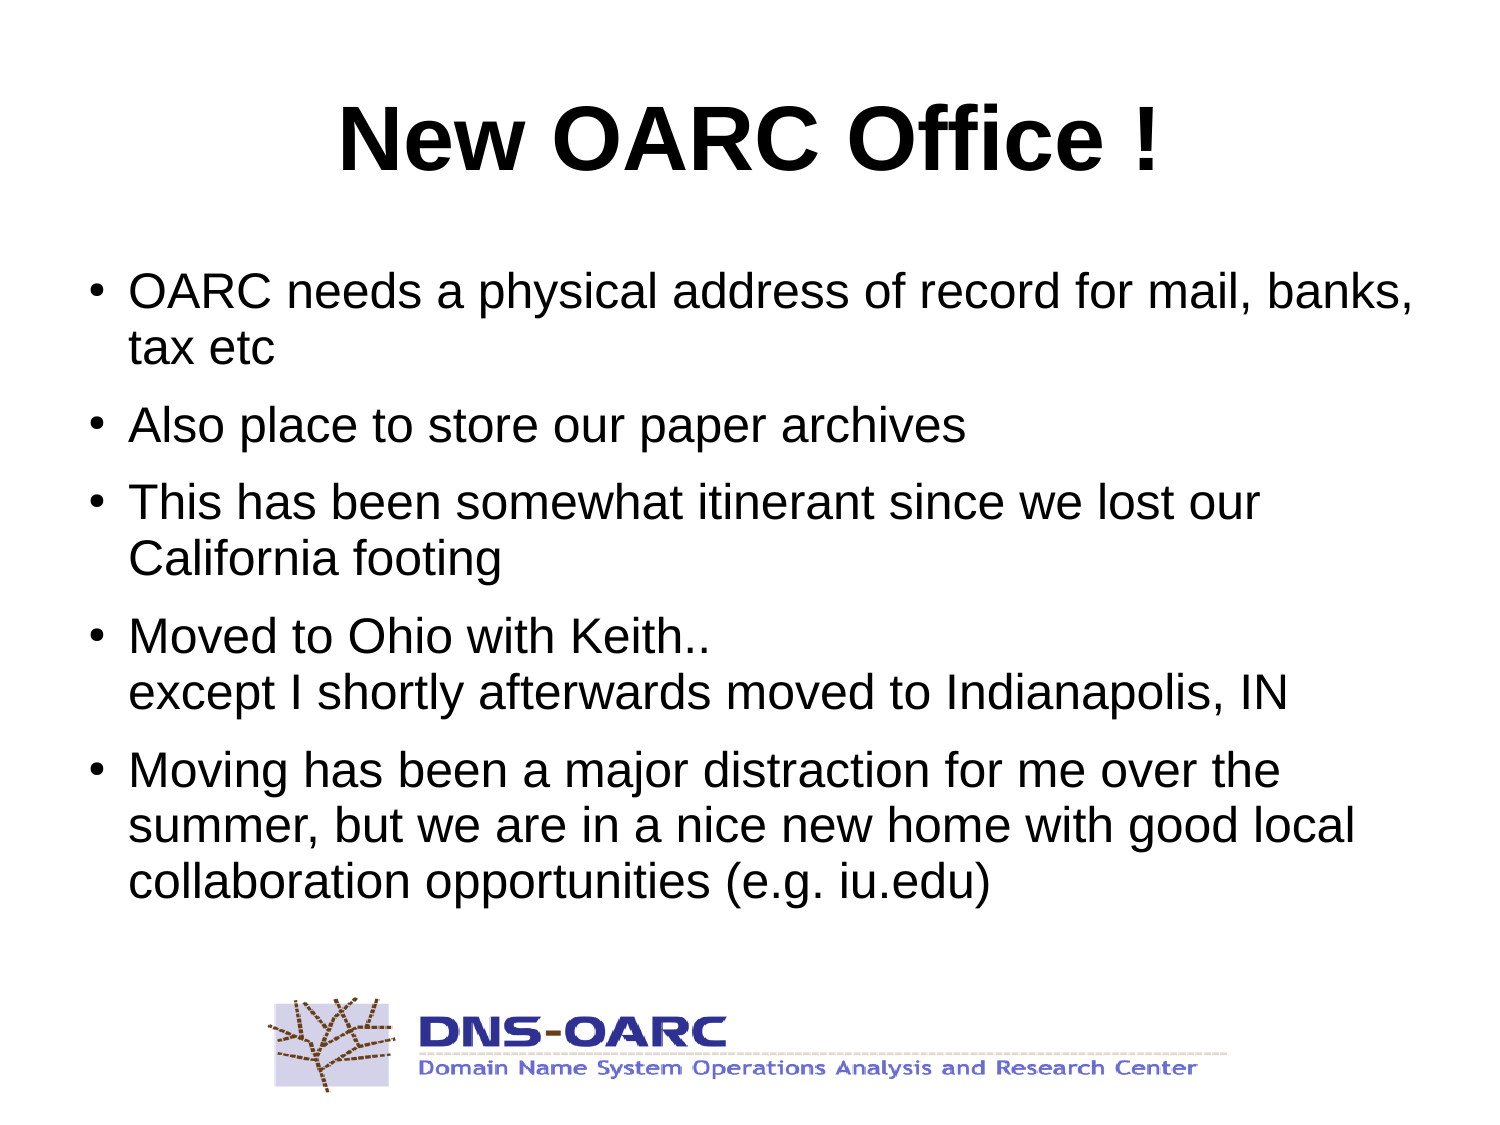

# New OARC Office !
OARC needs a physical address of record for mail, banks, tax etc
Also place to store our paper archives
This has been somewhat itinerant since we lost our California footing
Moved to Ohio with Keith..
except I shortly afterwards moved to Indianapolis, IN
Moving has been a major distraction for me over the summer, but we are in a nice new home with good local collaboration opportunities (e.g. iu.edu)